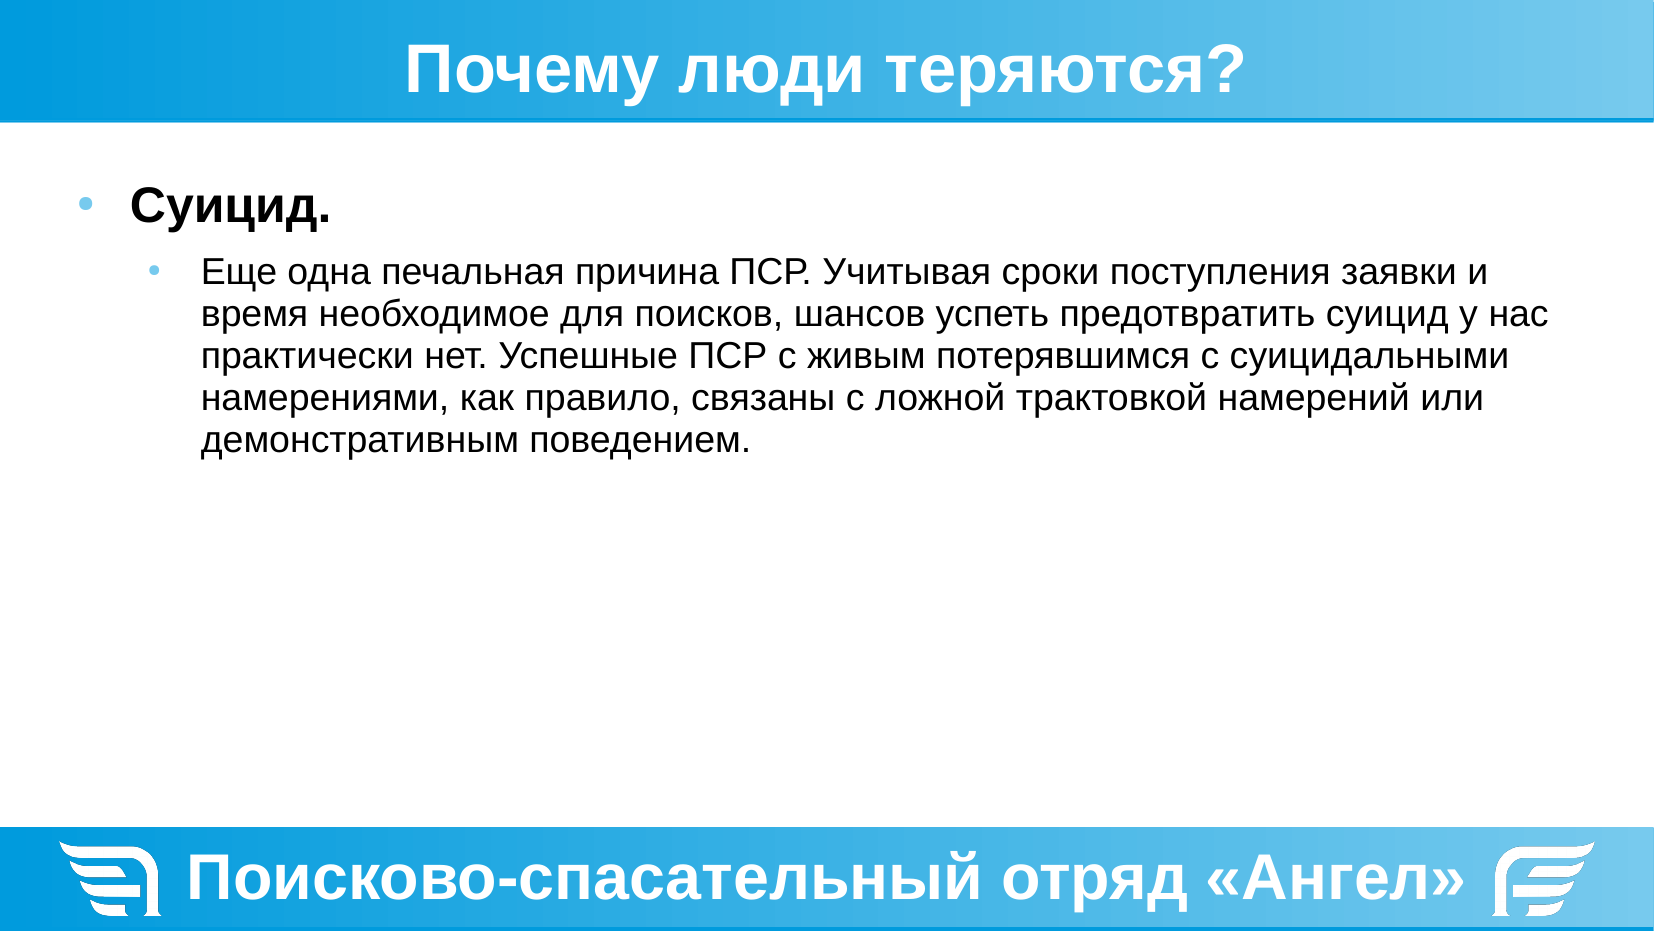

# Почему люди теряются?
Суицид.
Еще одна печальная причина ПСР. Учитывая сроки поступления заявки и время необходимое для поисков, шансов успеть предотвратить суицид у нас практически нет. Успешные ПСР с живым потерявшимся с суицидальными намерениями, как правило, связаны с ложной трактовкой намерений или демонстративным поведением.